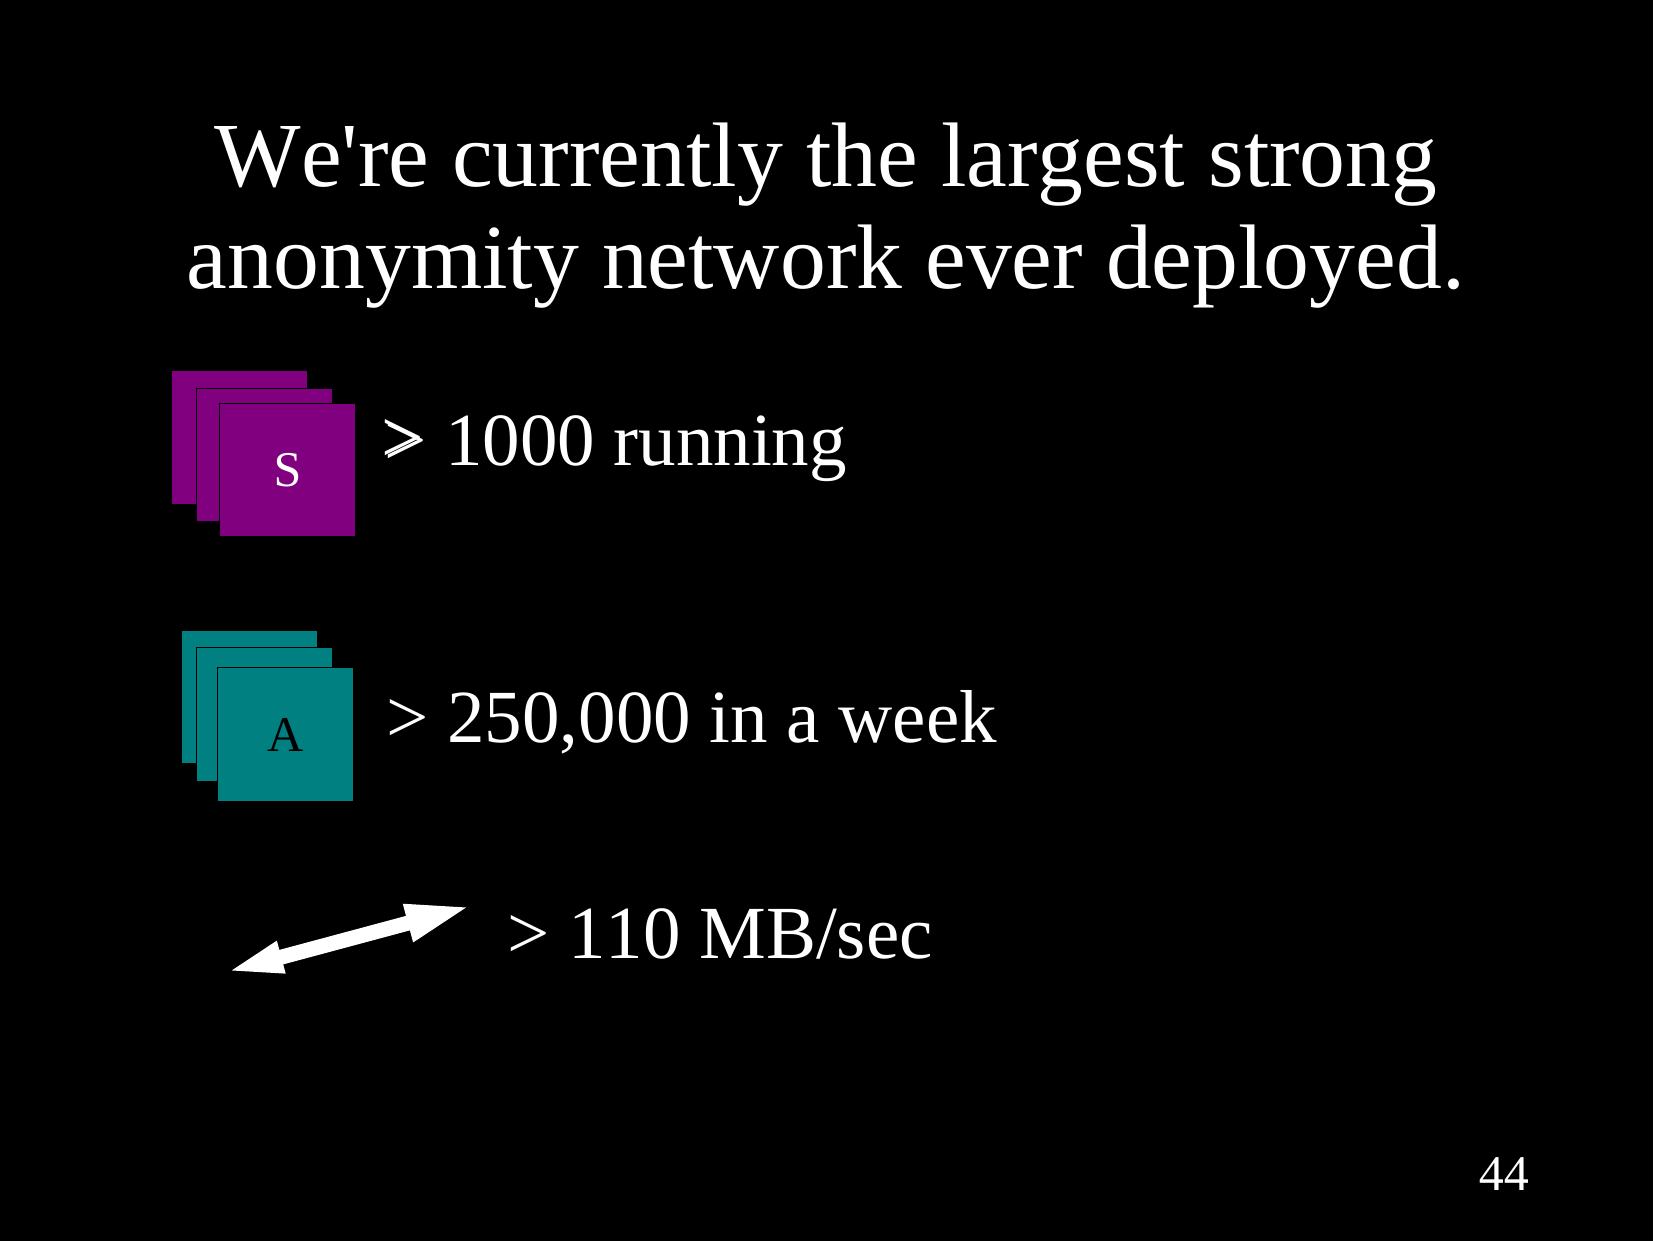

# We're currently the largest strong anonymity network ever deployed.
S
S
S
 >
 > 1000 running
S
A
A
A
A
 > 250,000 in a week
 > 110 MB/sec